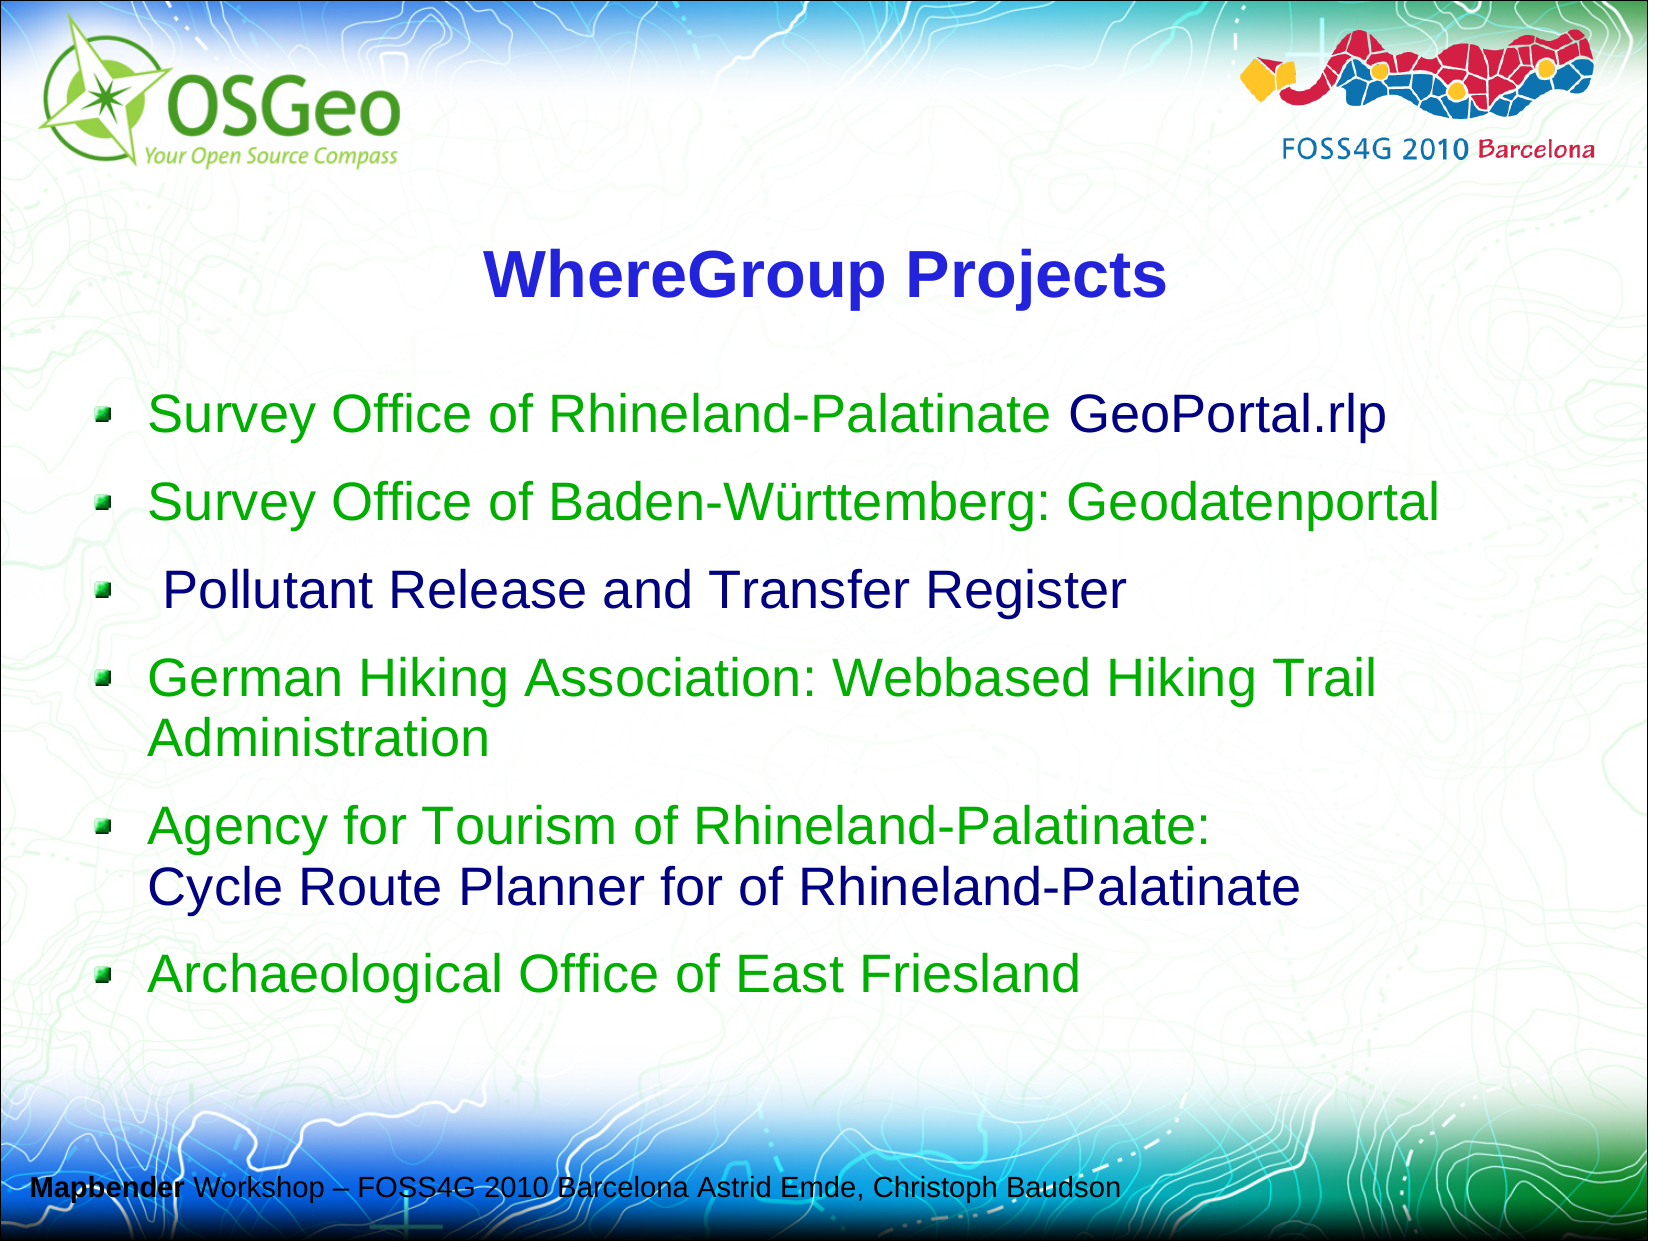

# WhereGroup Projects
Survey Office of Rhineland-Palatinate GeoPortal.rlp
Survey Office of Baden-Württemberg: Geodatenportal
 Pollutant Release and Transfer Register
German Hiking Association: Webbased Hiking Trail Administration
Agency for Tourism of Rhineland-Palatinate: Cycle Route Planner for of Rhineland-Palatinate
Archaeological Office of East Friesland